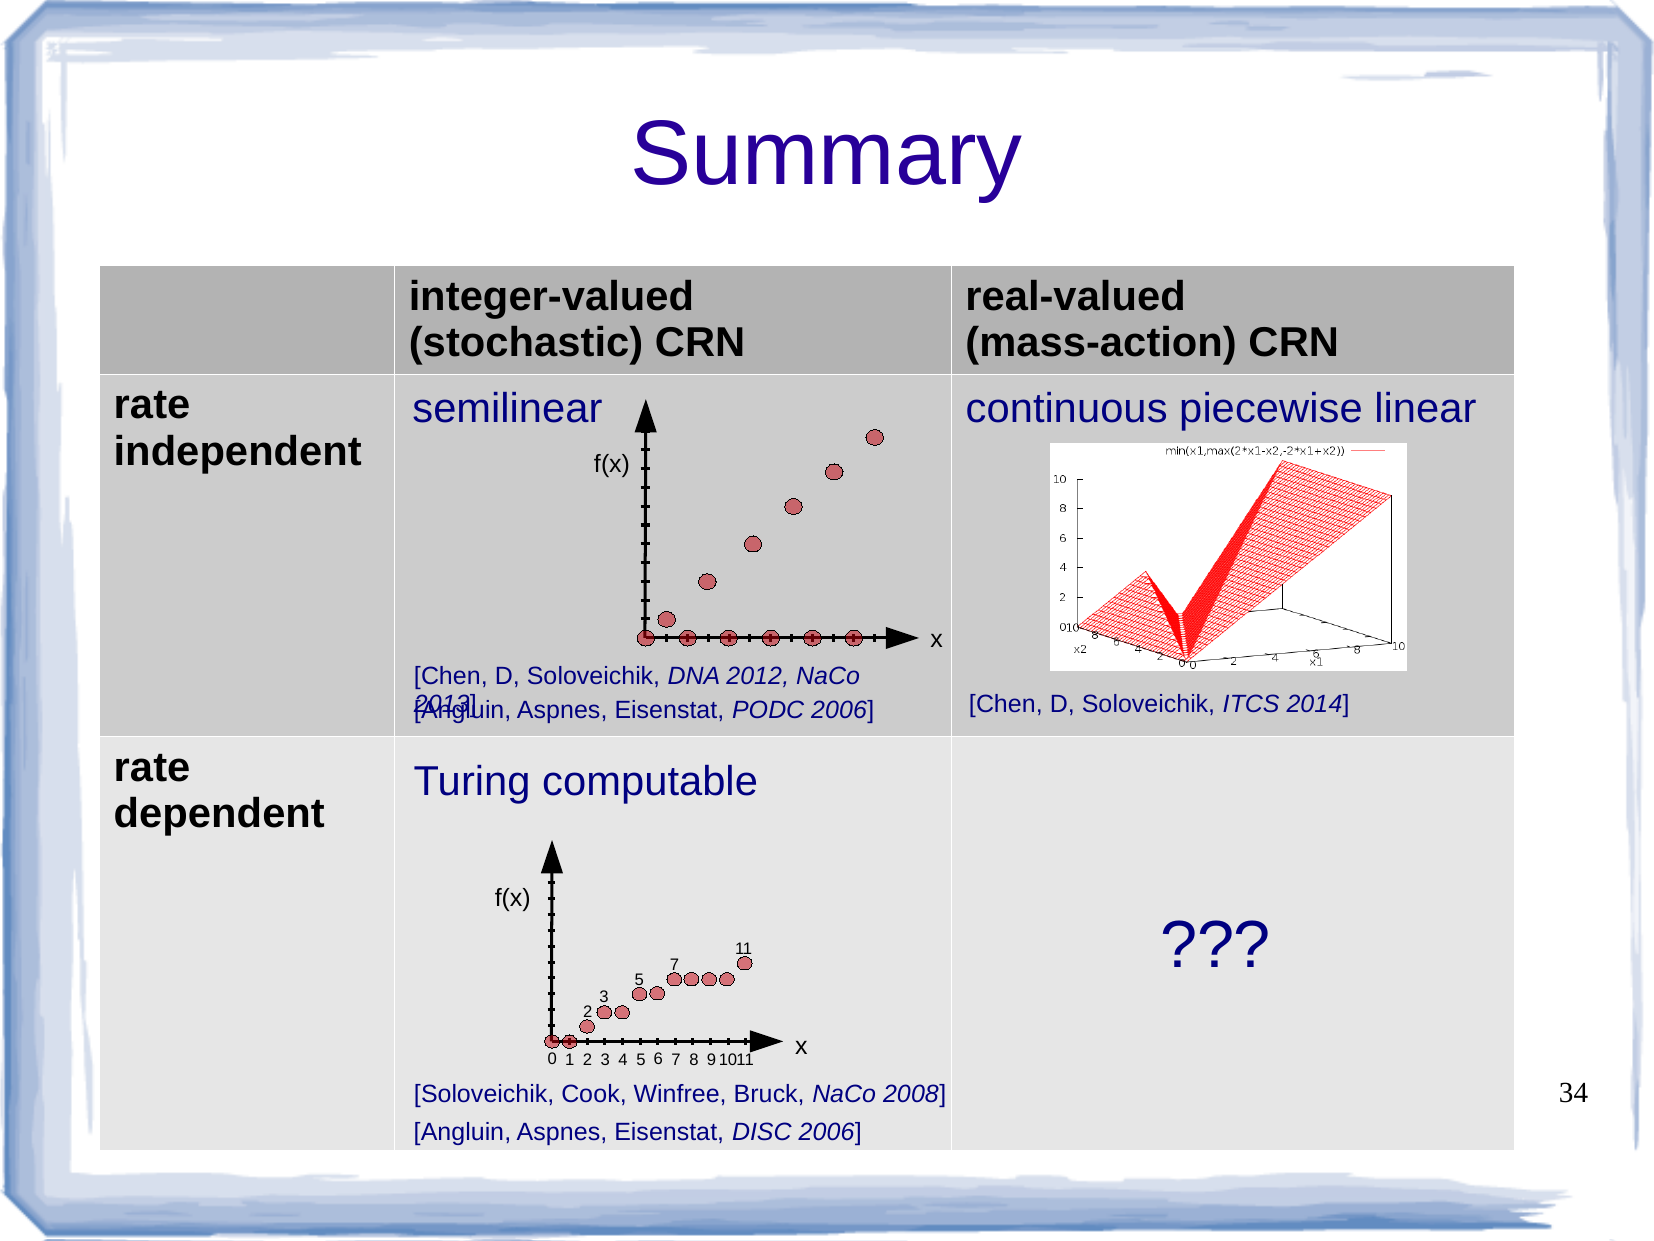

# Summary
| | integer-valued (stochastic) CRN | real-valued (mass-action) CRN |
| --- | --- | --- |
| rate independent | | |
| rate dependent | | |
semilinear
continuous piecewise linear
f(x)
x
[Chen, D, Soloveichik, DNA 2012, NaCo 2013]
[Chen, D, Soloveichik, ITCS 2014]
[Angluin, Aspnes, Eisenstat, PODC 2006]
Turing computable
f(x)
11
7
5
3
2
x
0
6
1
3
7
9
2
4
8
10
5
11
???
[Soloveichik, Cook, Winfree, Bruck, NaCo 2008]
34
[Angluin, Aspnes, Eisenstat, DISC 2006]